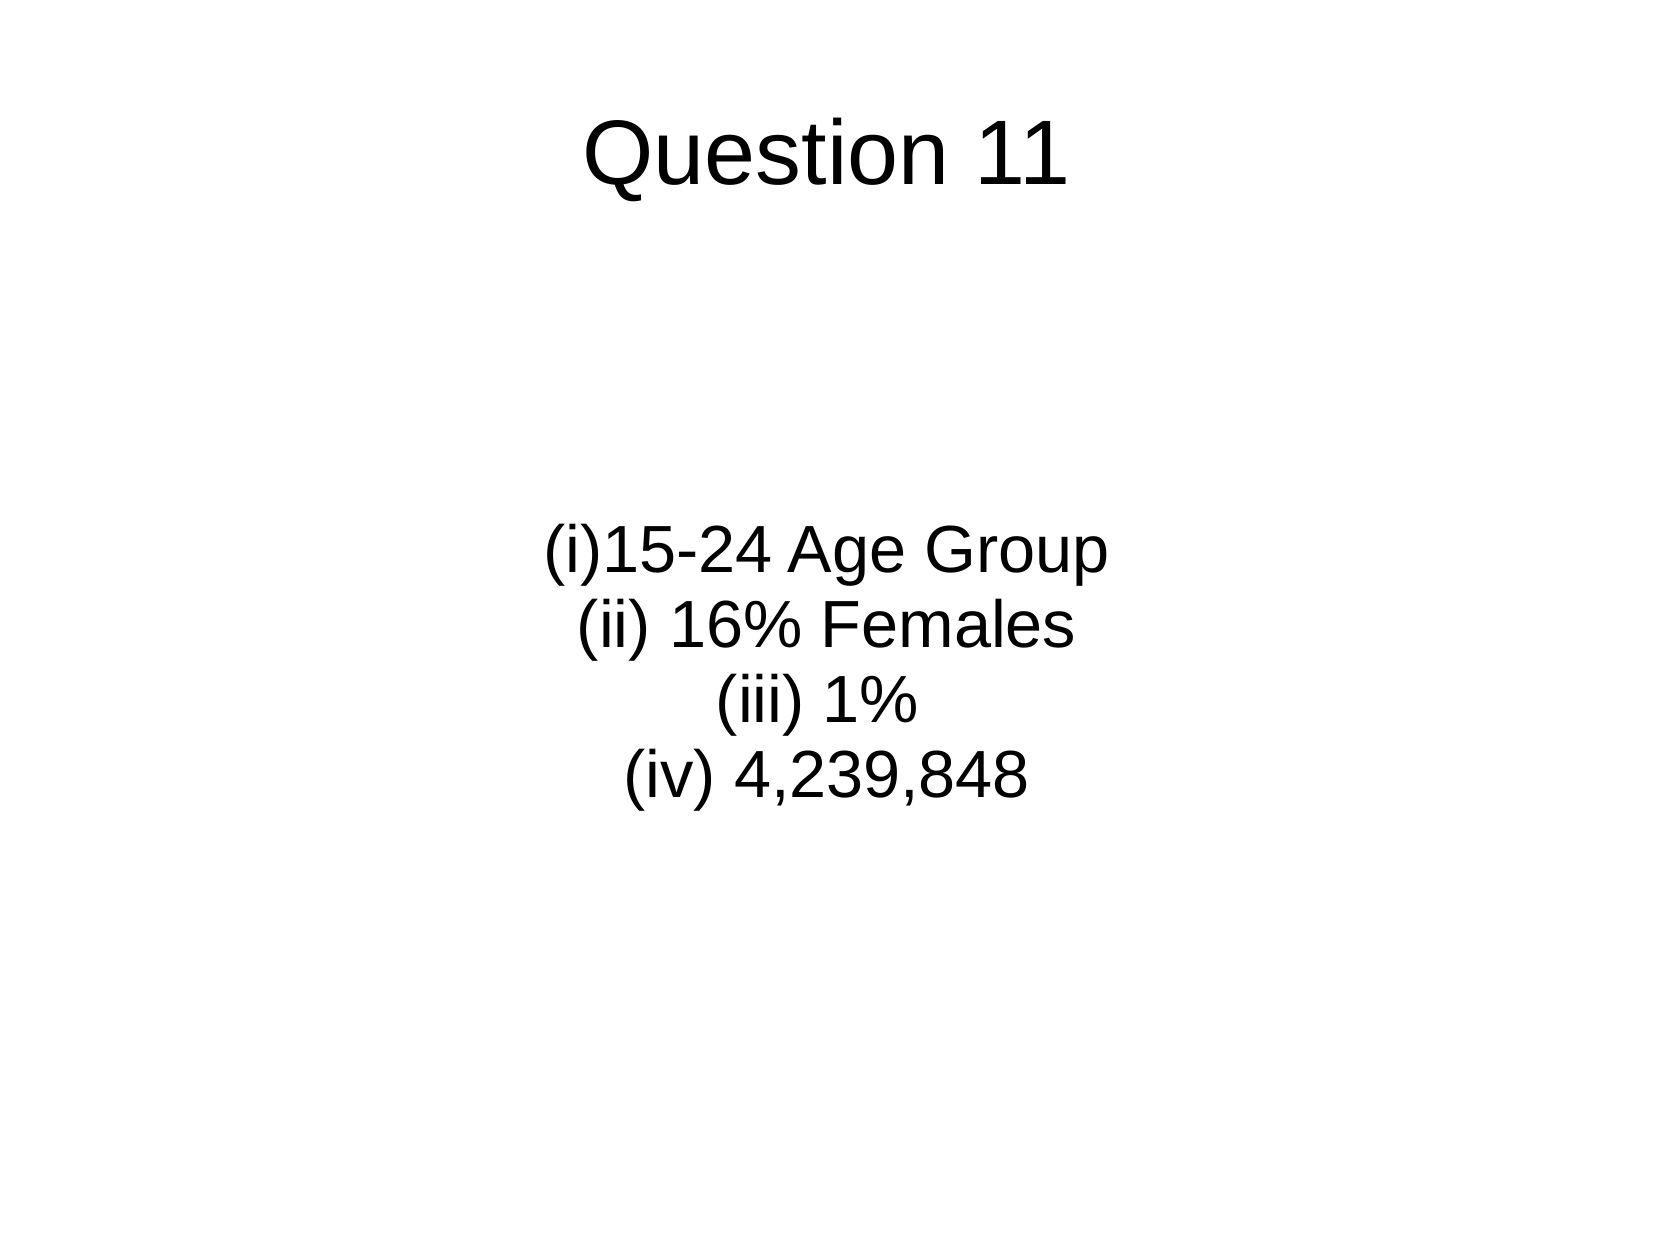

# Question 11
(i)15-24 Age Group
(ii) 16% Females
(iii) 1%
(iv) 4,239,848